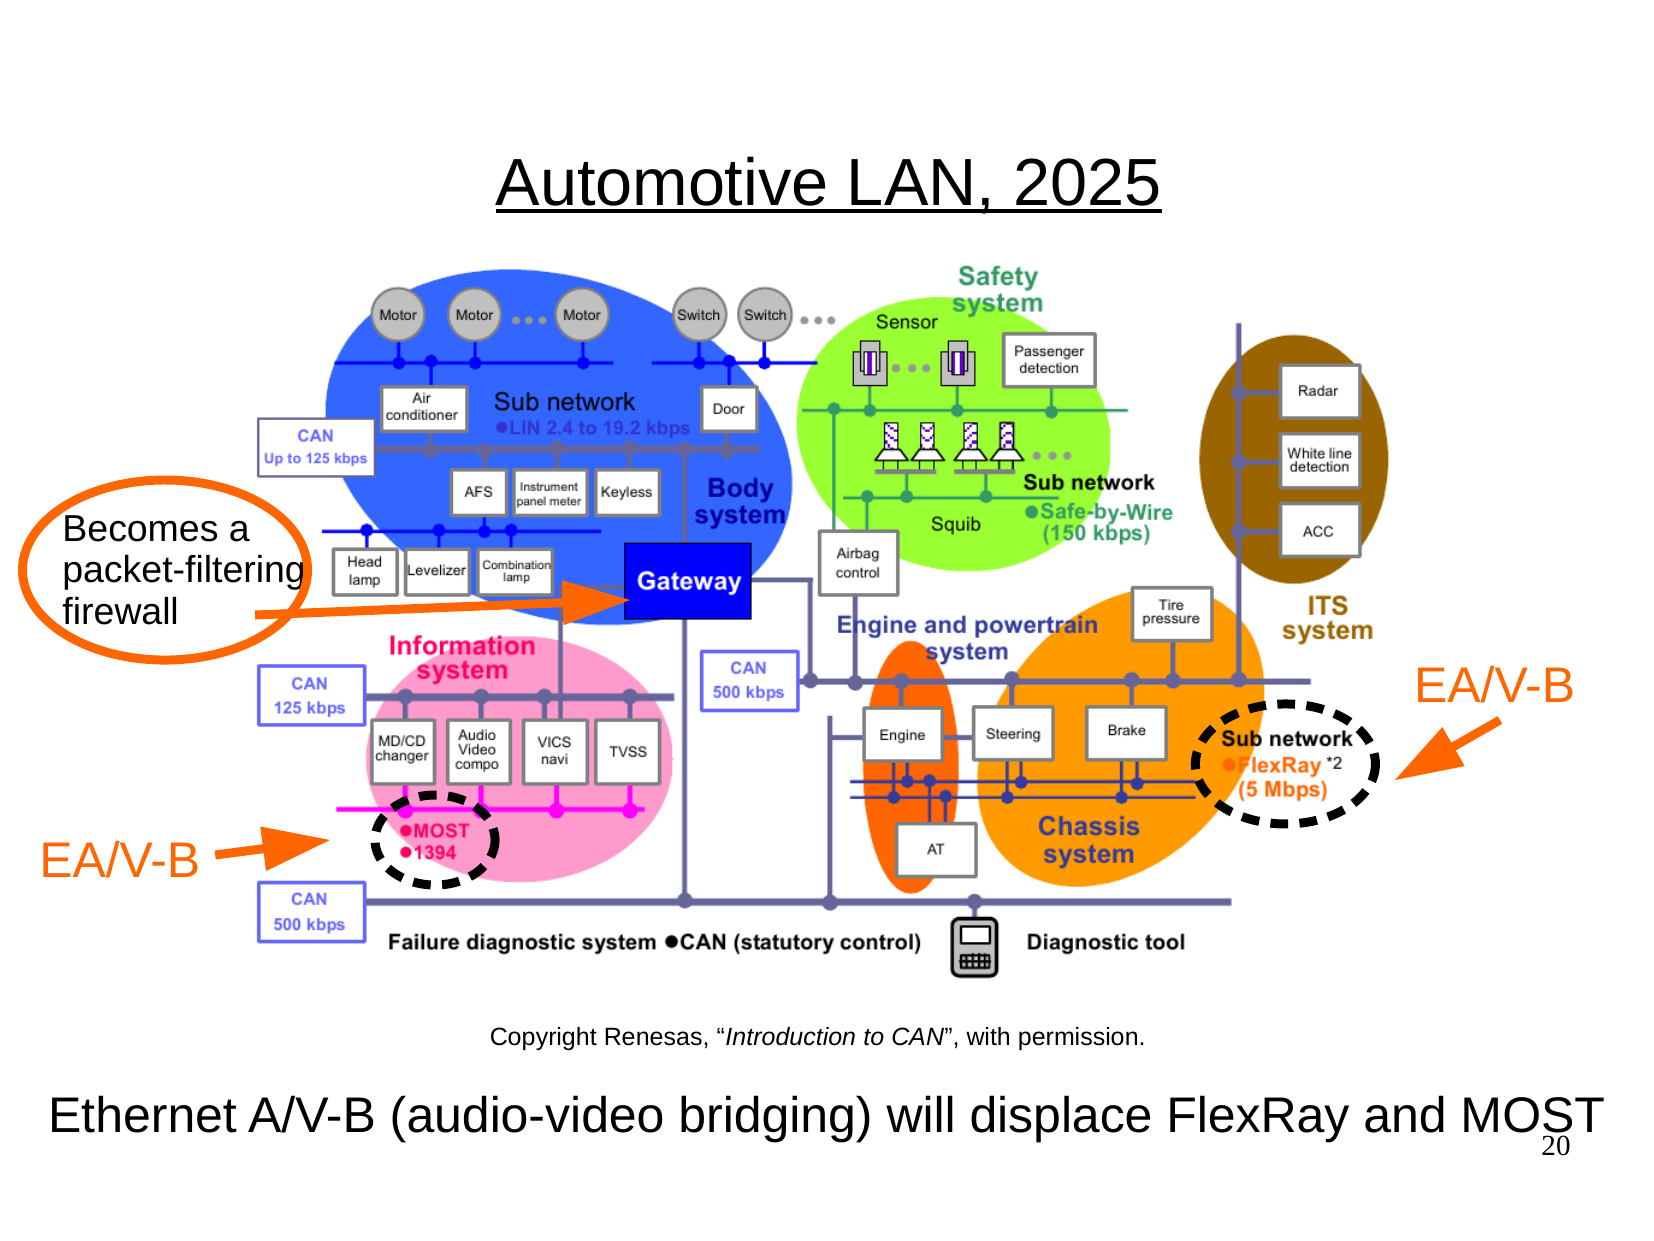

# Automotive LAN, 2025
Becomes a
packet-filtering
firewall
EA/V-B
EA/V-B
Copyright Renesas, “Introduction to CAN”, with permission.
Ethernet A/V-B (audio-video bridging) will displace FlexRay and MOST
20